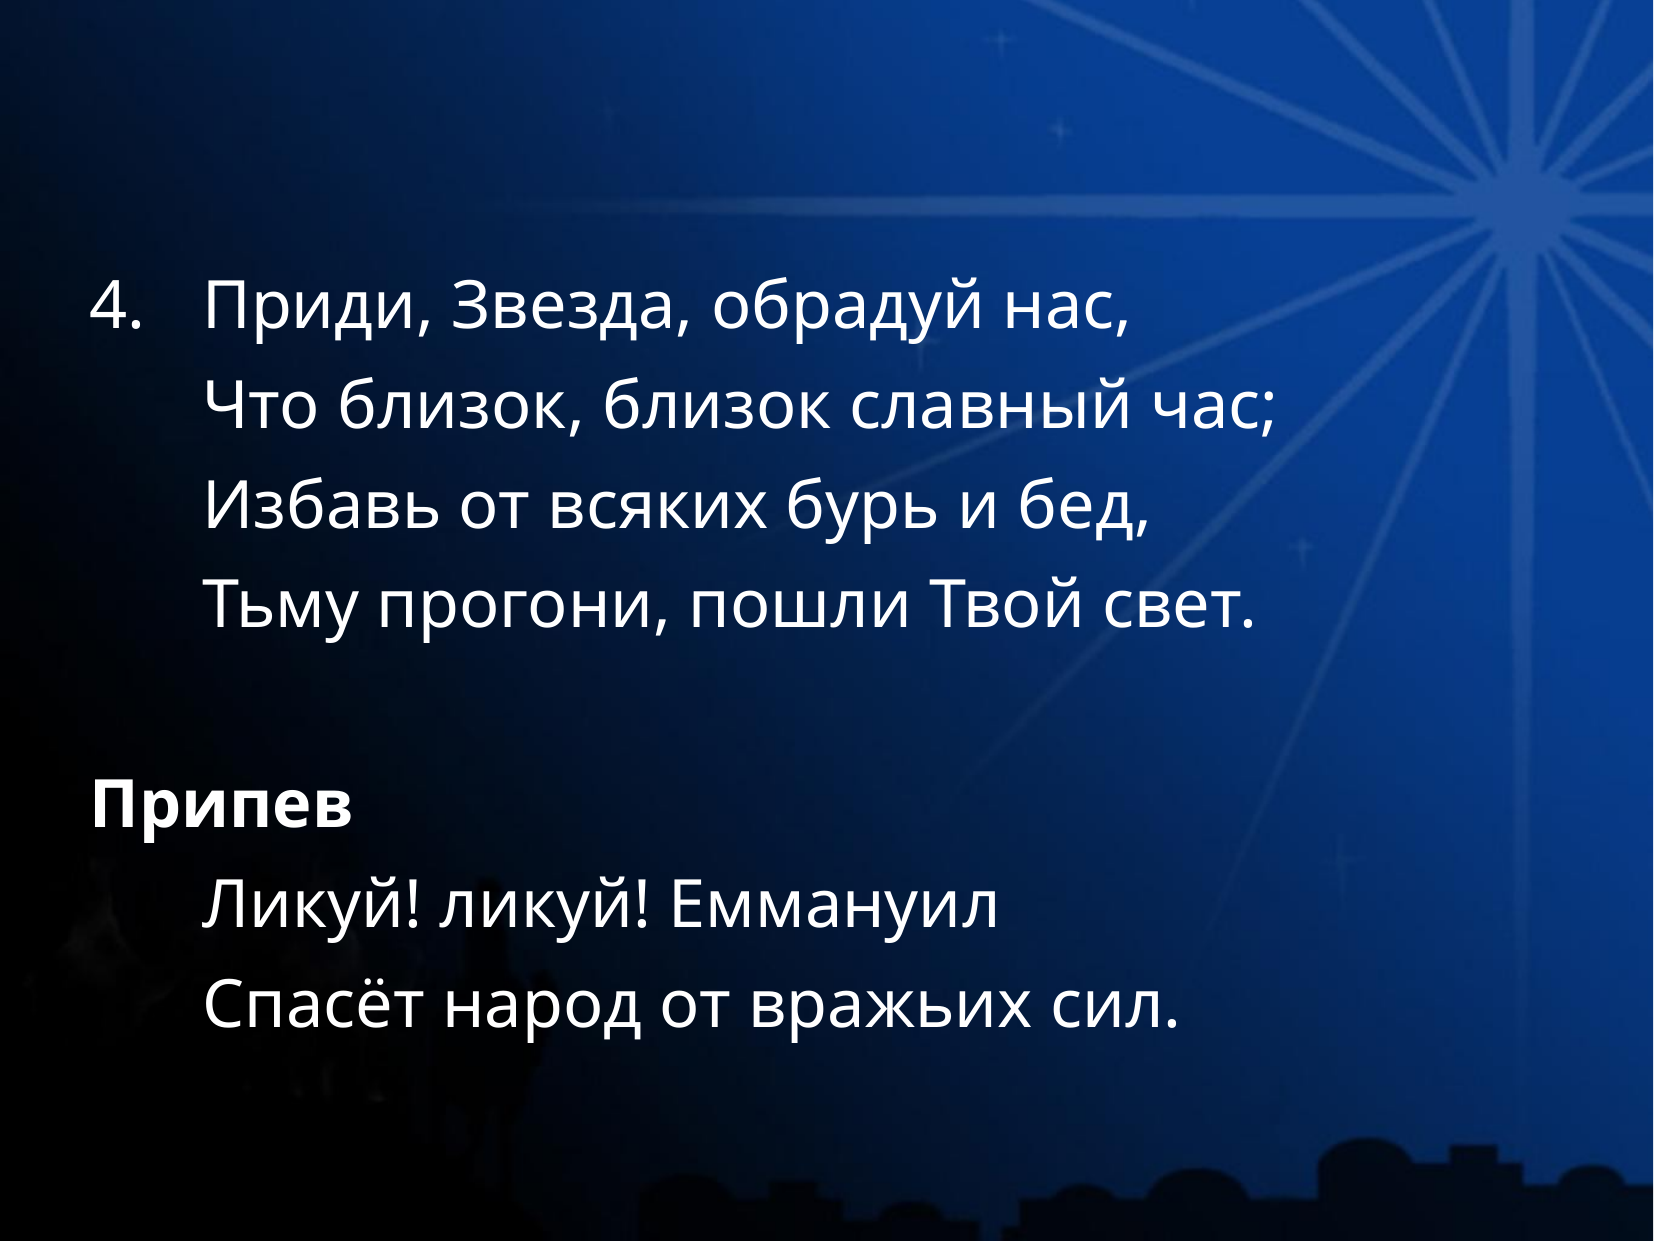

4.	Приди, Звезда, обрадуй нас,
	Что близок, близок славный час;
	Избавь от всяких бурь и бед,
	Тьму прогони, пошли Твой свет.
Припев
	Ликуй! ликуй! Еммануил
	Спасёт народ от вражьих сил.